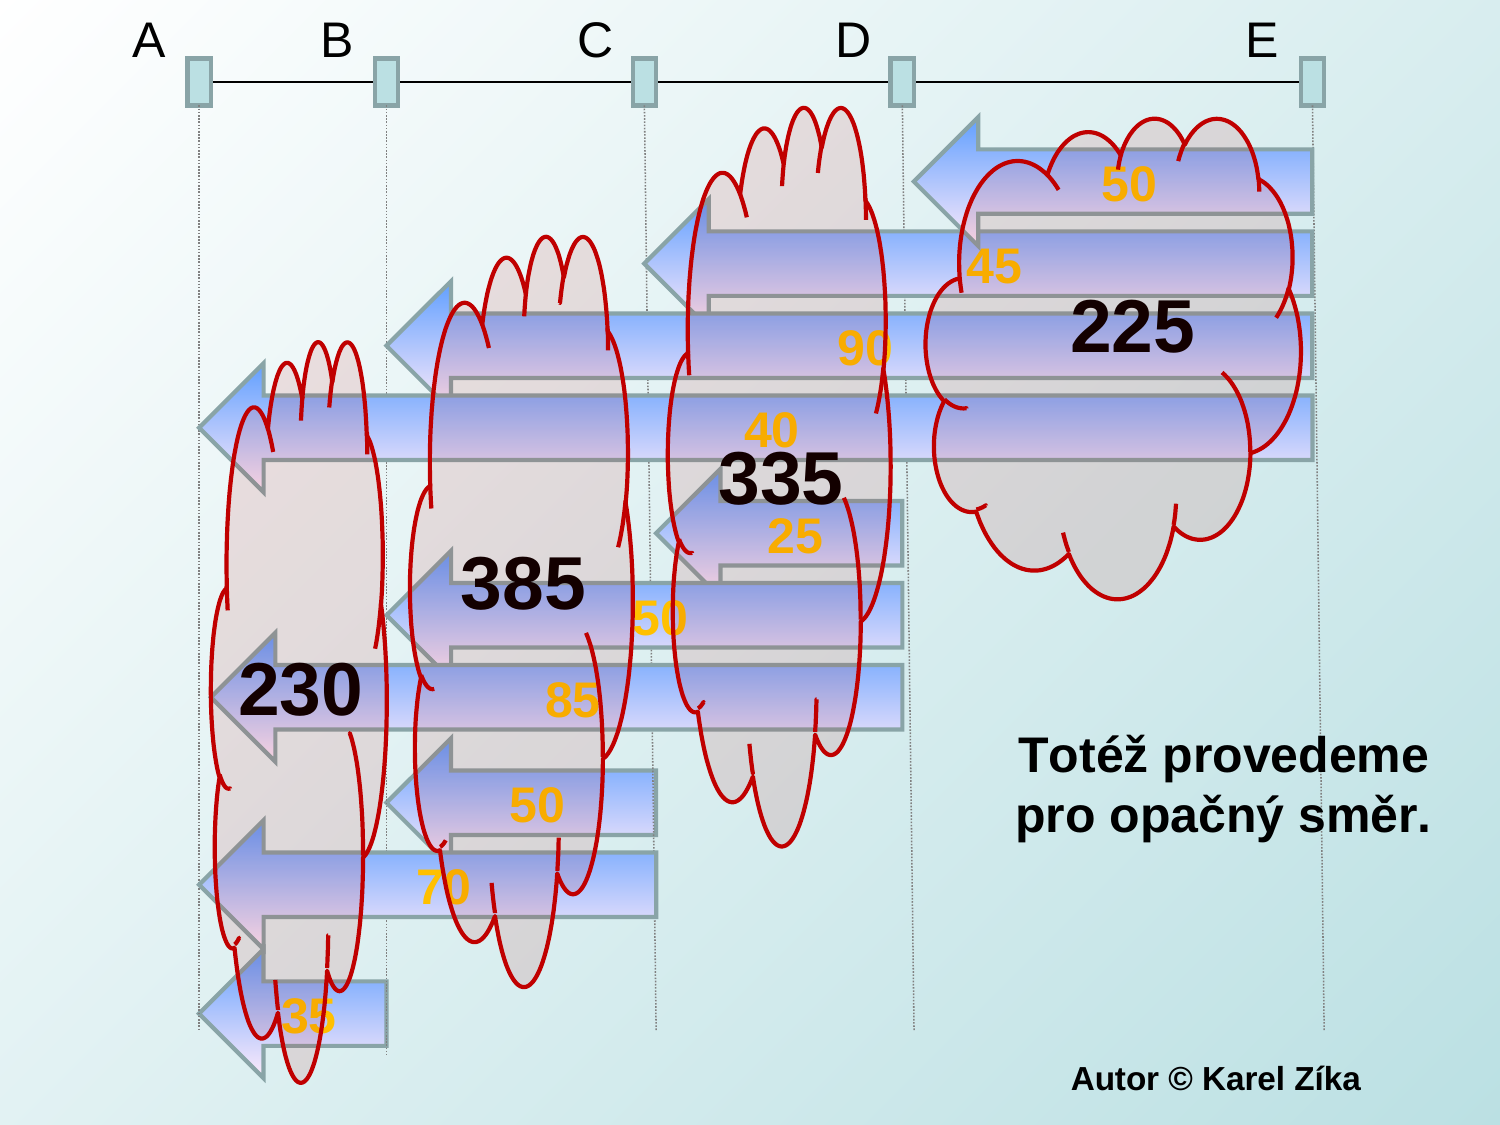

A
B
C
D
E
50
45
225
90
40
335
25
385
50
85
230
Totéž provedeme
pro opačný směr.
50
70
35
Autor © Karel Zíka